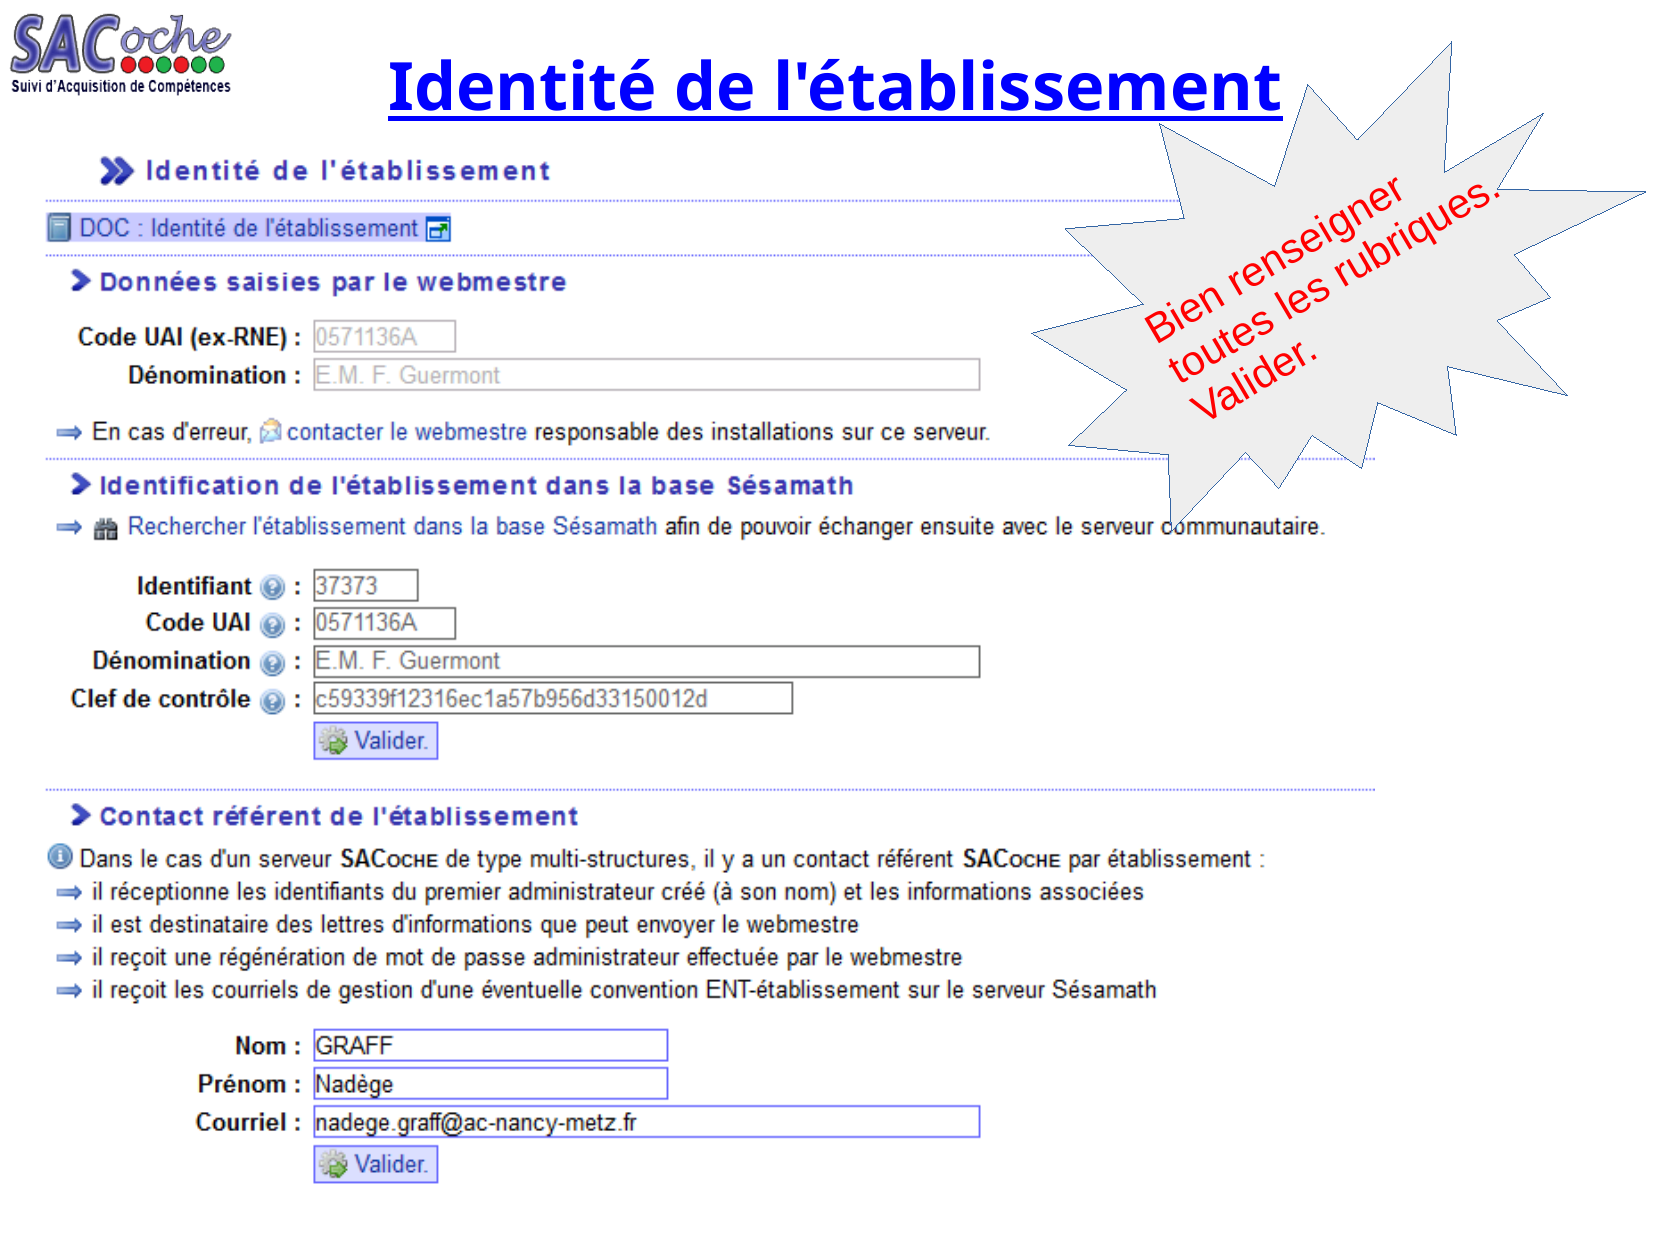

# Identité de l'établissement
Bien renseigner
toutes les rubriques. Valider.